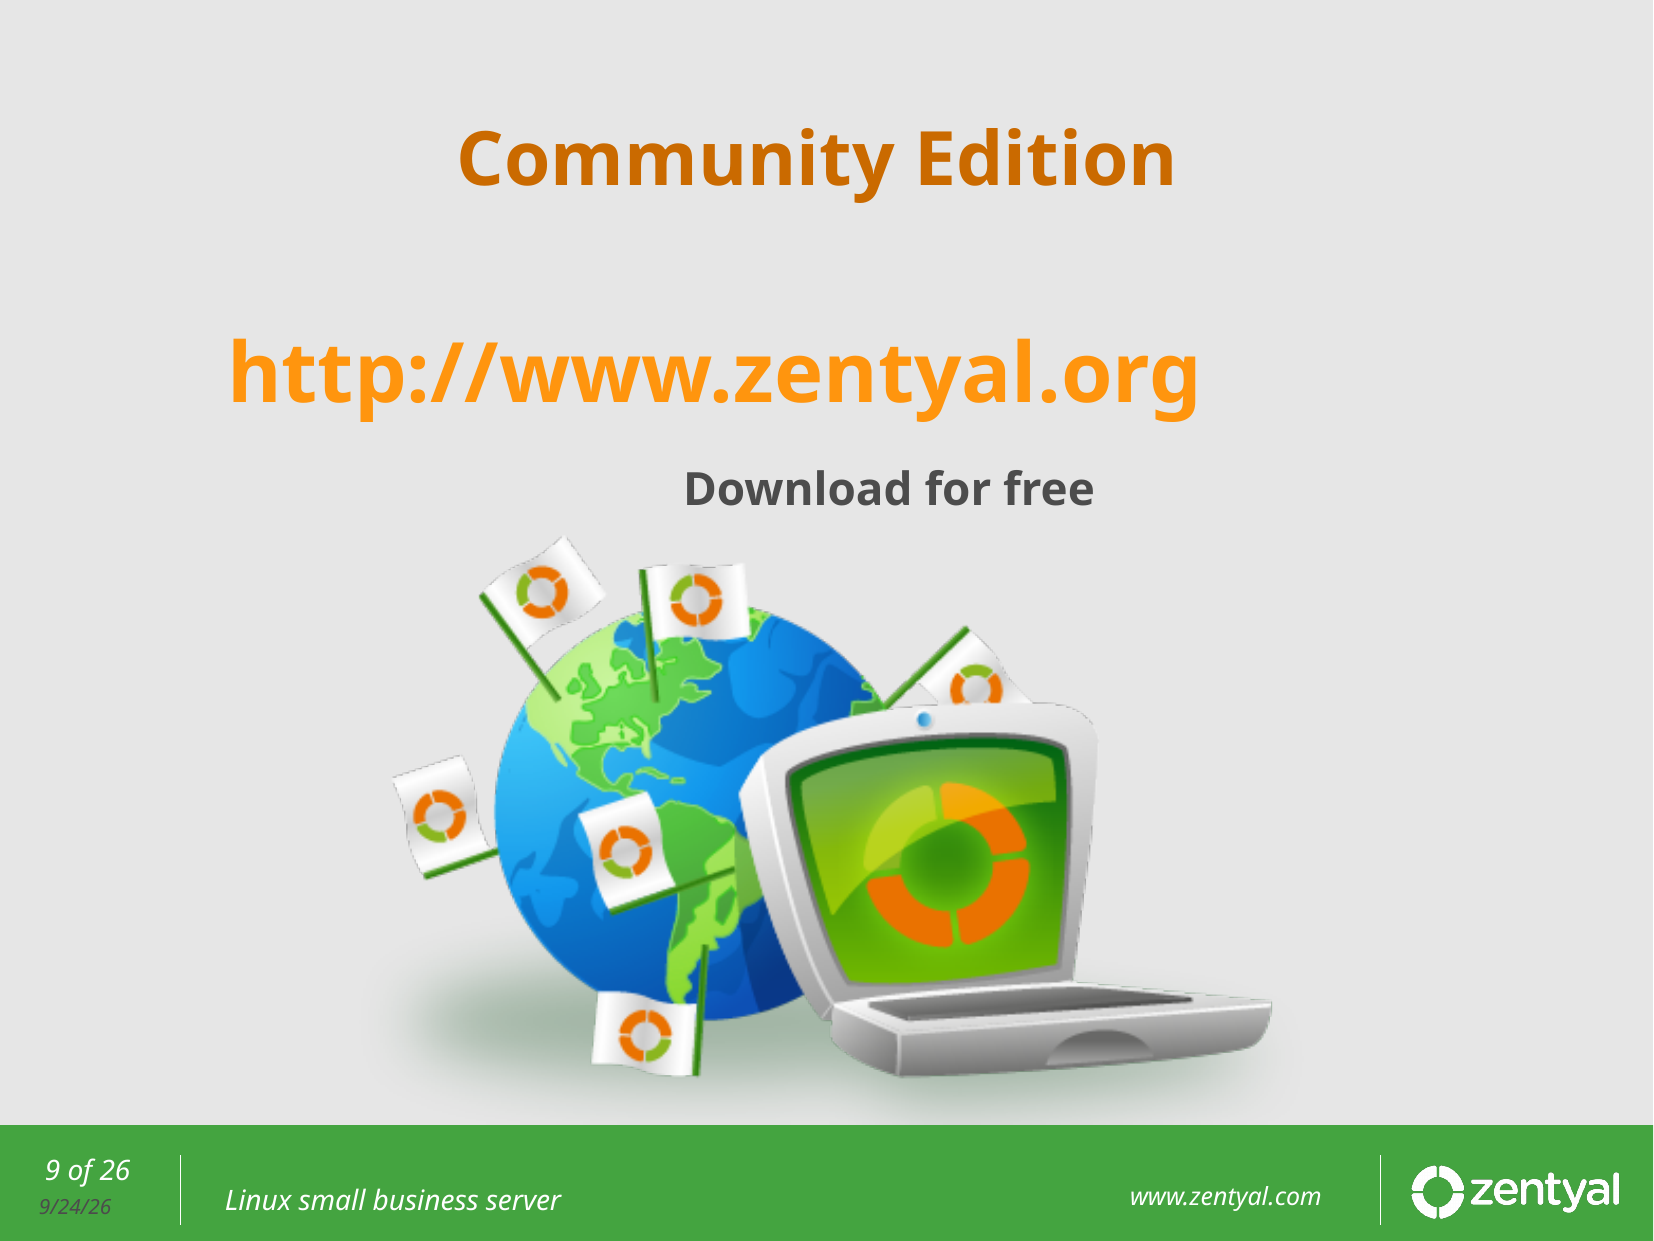

# Community Edition
http://www.zentyal.org
 Download for free